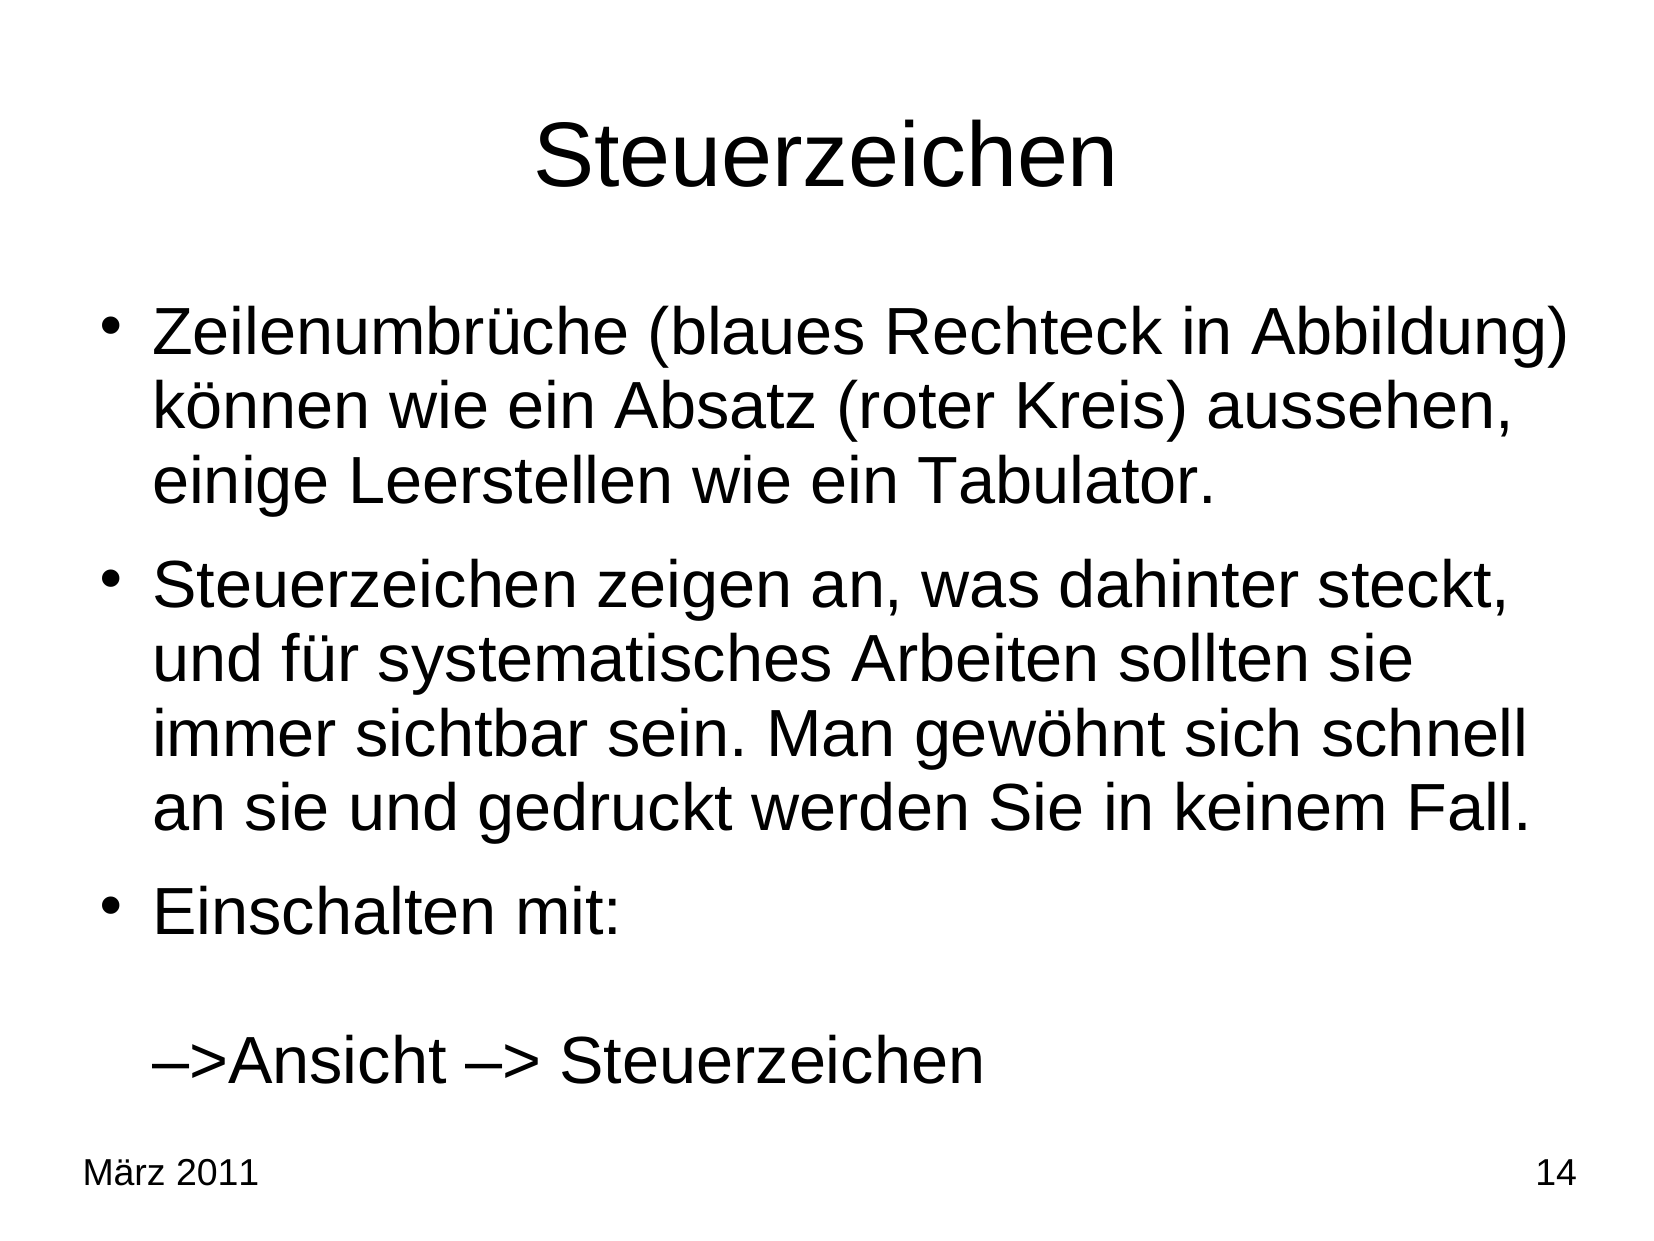

# Steuerzeichen
Zeilenumbrüche (blaues Rechteck in Abbildung) können wie ein Absatz (roter Kreis) aussehen, einige Leerstellen wie ein Tabulator.
Steuerzeichen zeigen an, was dahinter steckt, und für systematisches Arbeiten sollten sie immer sichtbar sein. Man gewöhnt sich schnell an sie und gedruckt werden Sie in keinem Fall.
Einschalten mit:
–>Ansicht –> Steuerzeichen
März 2011
14